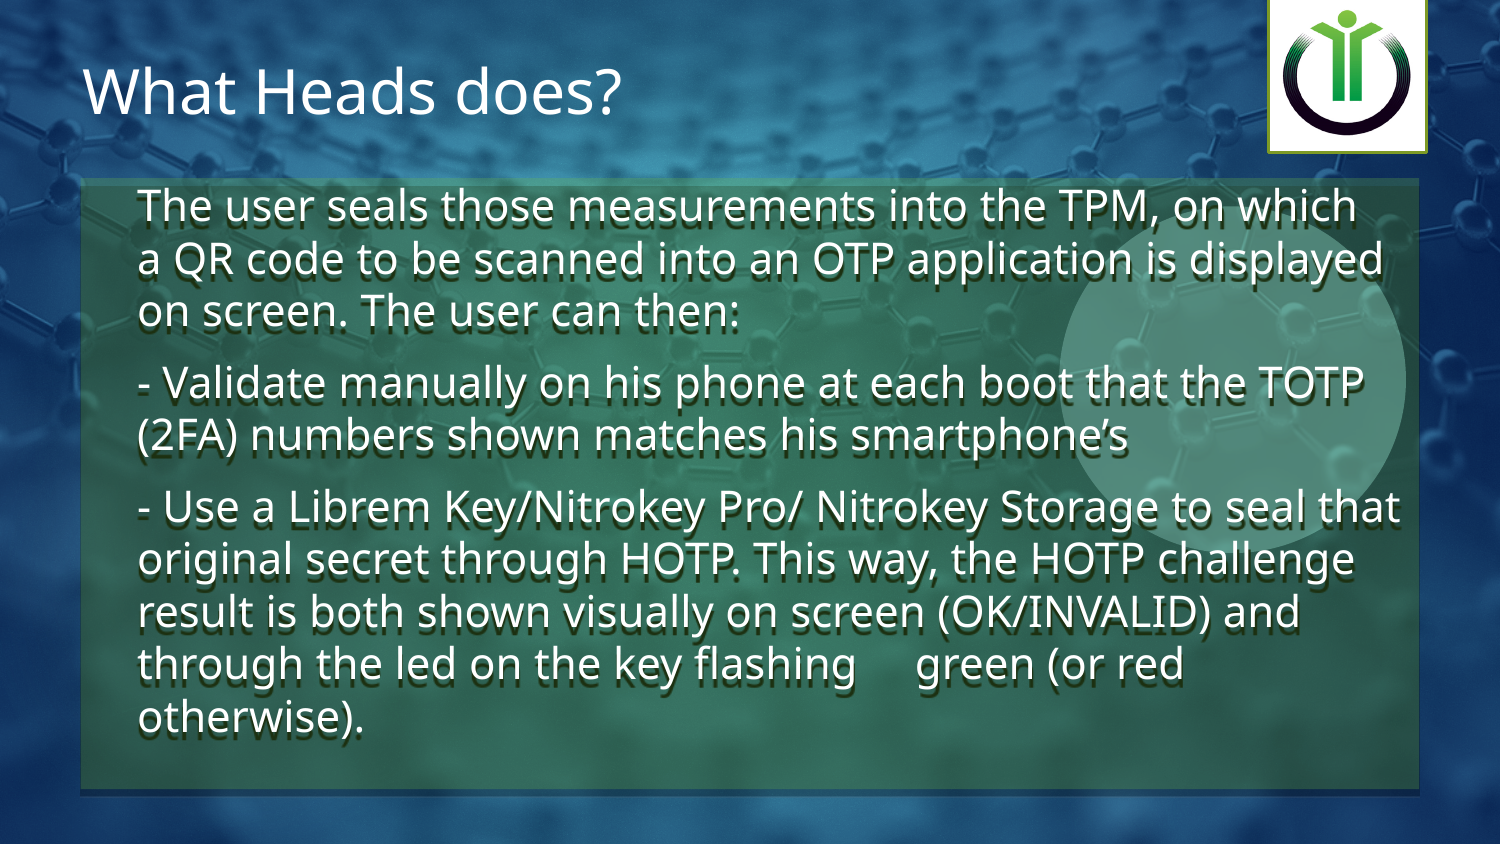

What Heads does?
The user seals those measurements into the TPM, on which a QR code to be scanned into an OTP application is displayed on screen. The user can then:
- Validate manually on his phone at each boot that the TOTP (2FA) numbers shown matches his smartphone’s
- Use a Librem Key/Nitrokey Pro/ Nitrokey Storage to seal that original secret through HOTP. This way, the HOTP challenge result is both shown visually on screen (OK/INVALID) and through the led on the key flashing green (or red otherwise).